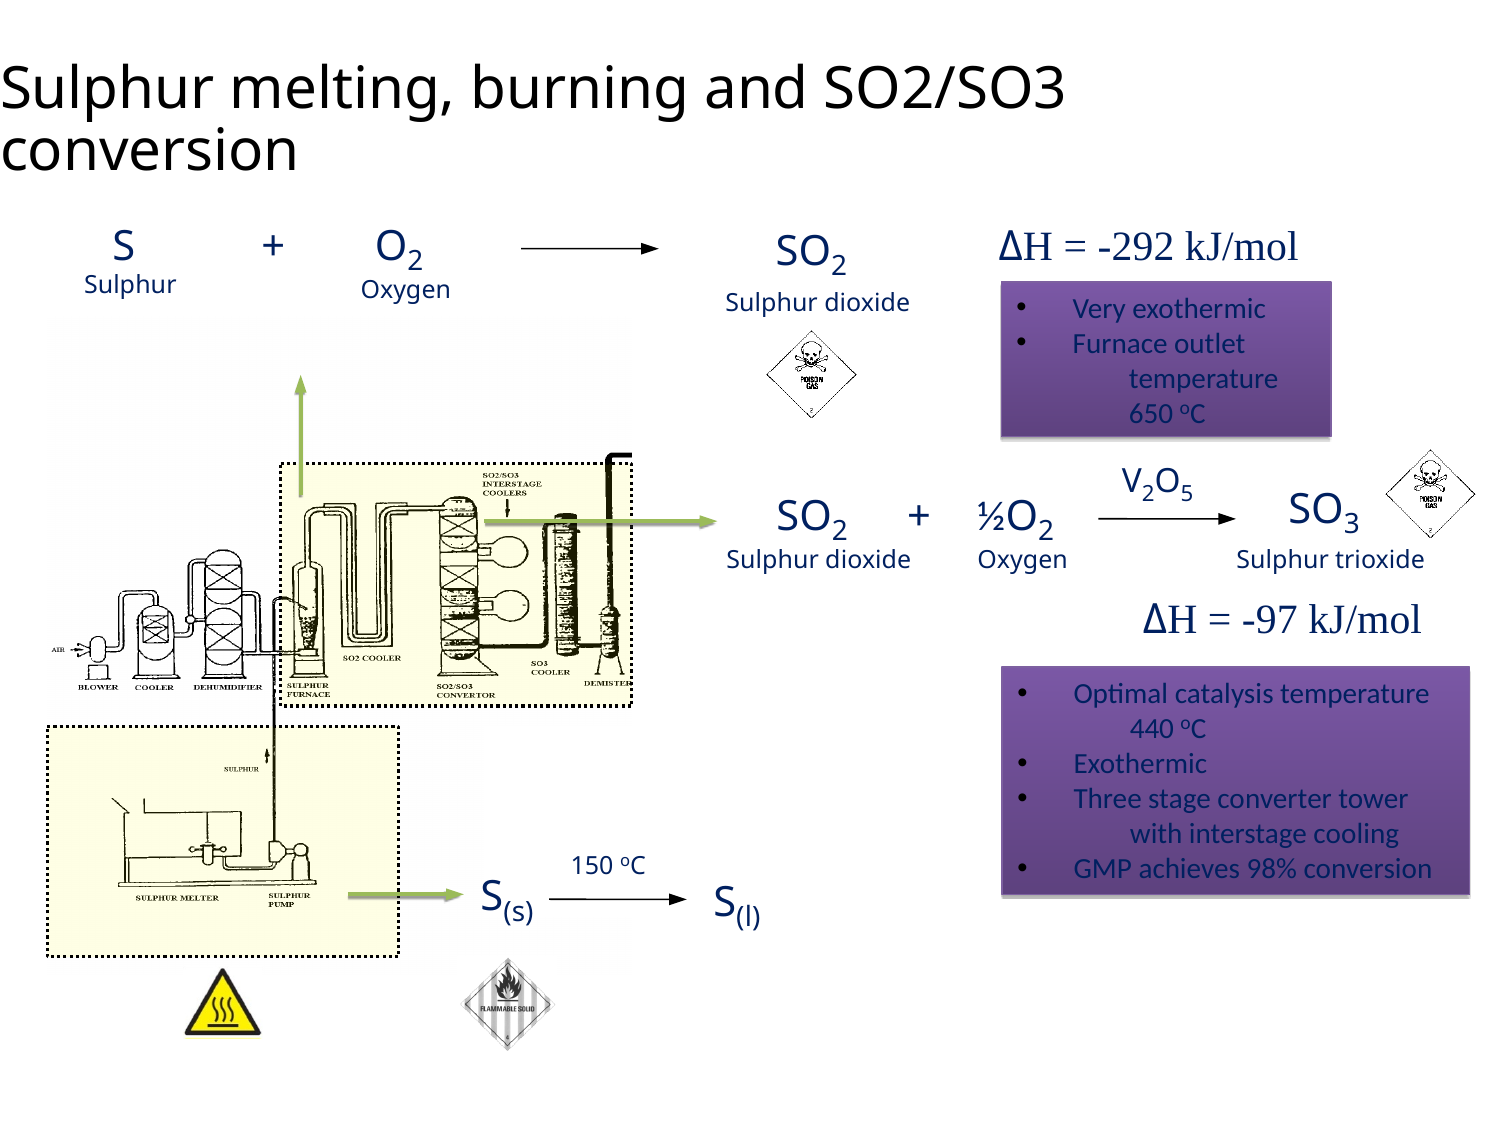

# Sulphur melting, burning and SO2/SO3 conversion
S
+
O2
ΔH = -292 kJ/mol
SO2
Sulphur
Oxygen
Sulphur dioxide
Very exothermic
Furnace outlet temperature 650 oC
V2O5
SO3
SO2
+
½O2
Oxygen
Sulphur dioxide
Sulphur trioxide
ΔH = -97 kJ/mol
Optimal catalysis temperature 440 oC
Exothermic
Three stage converter tower with interstage cooling
GMP achieves 98% conversion
150 oC
S(s)
S(l)